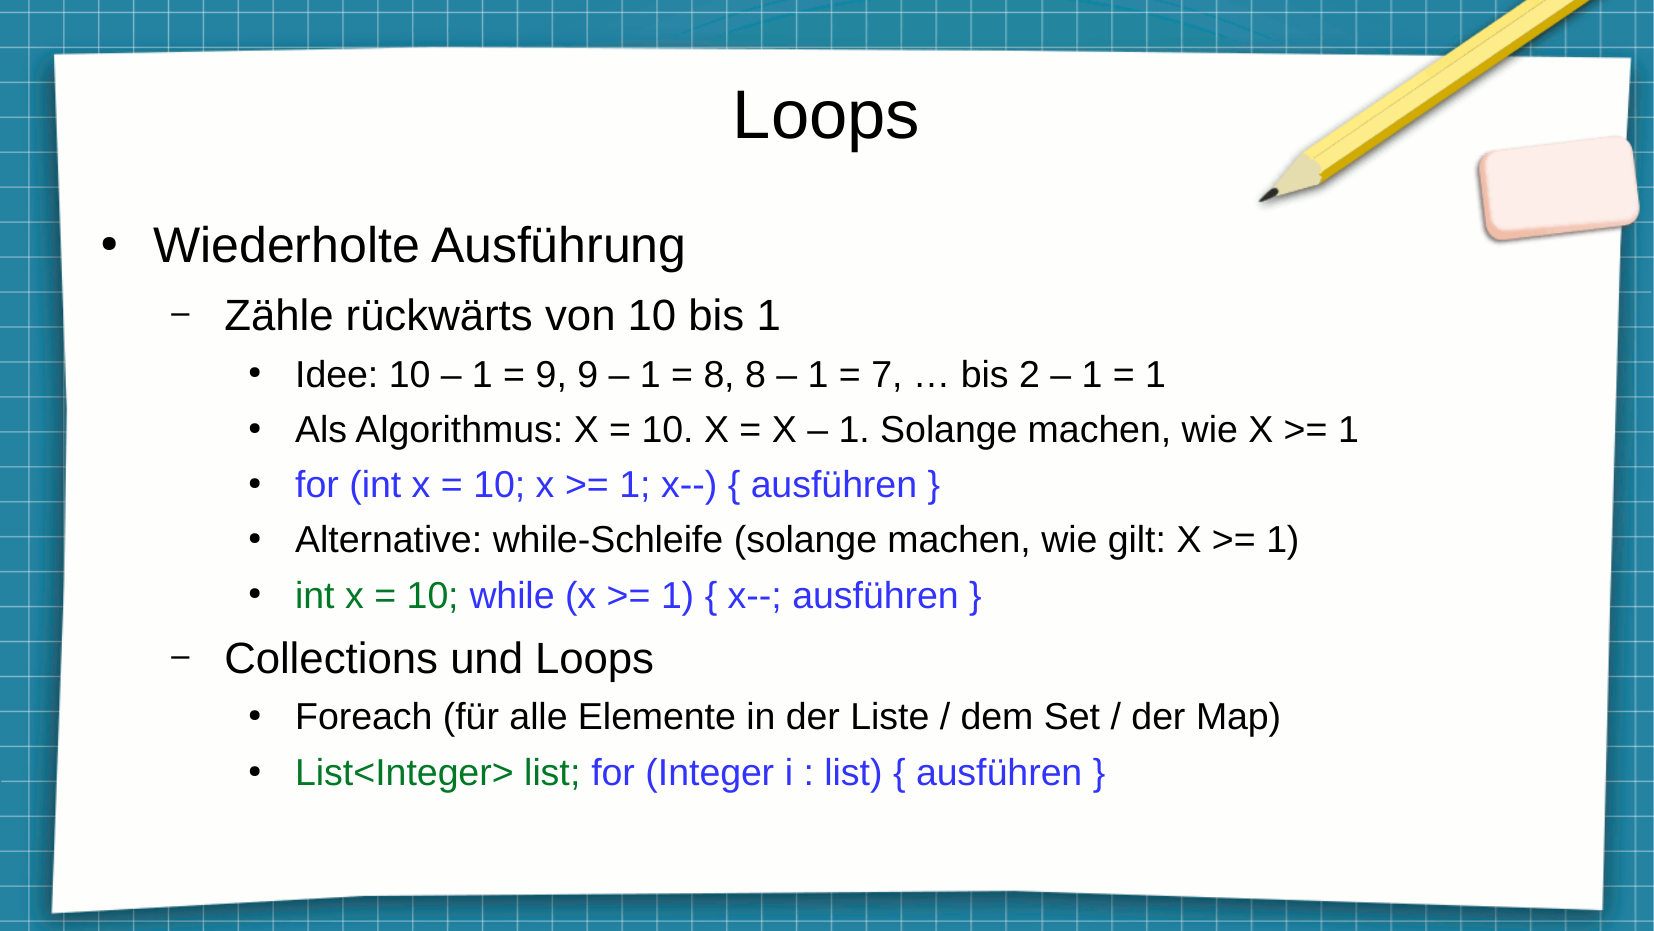

# Loops
Wiederholte Ausführung
Zähle rückwärts von 10 bis 1
Idee: 10 – 1 = 9, 9 – 1 = 8, 8 – 1 = 7, … bis 2 – 1 = 1
Als Algorithmus: X = 10. X = X – 1. Solange machen, wie X >= 1
for (int x = 10; x >= 1; x--) { ausführen }
Alternative: while-Schleife (solange machen, wie gilt: X >= 1)
int x = 10; while (x >= 1) { x--; ausführen }
Collections und Loops
Foreach (für alle Elemente in der Liste / dem Set / der Map)
List<Integer> list; for (Integer i : list) { ausführen }